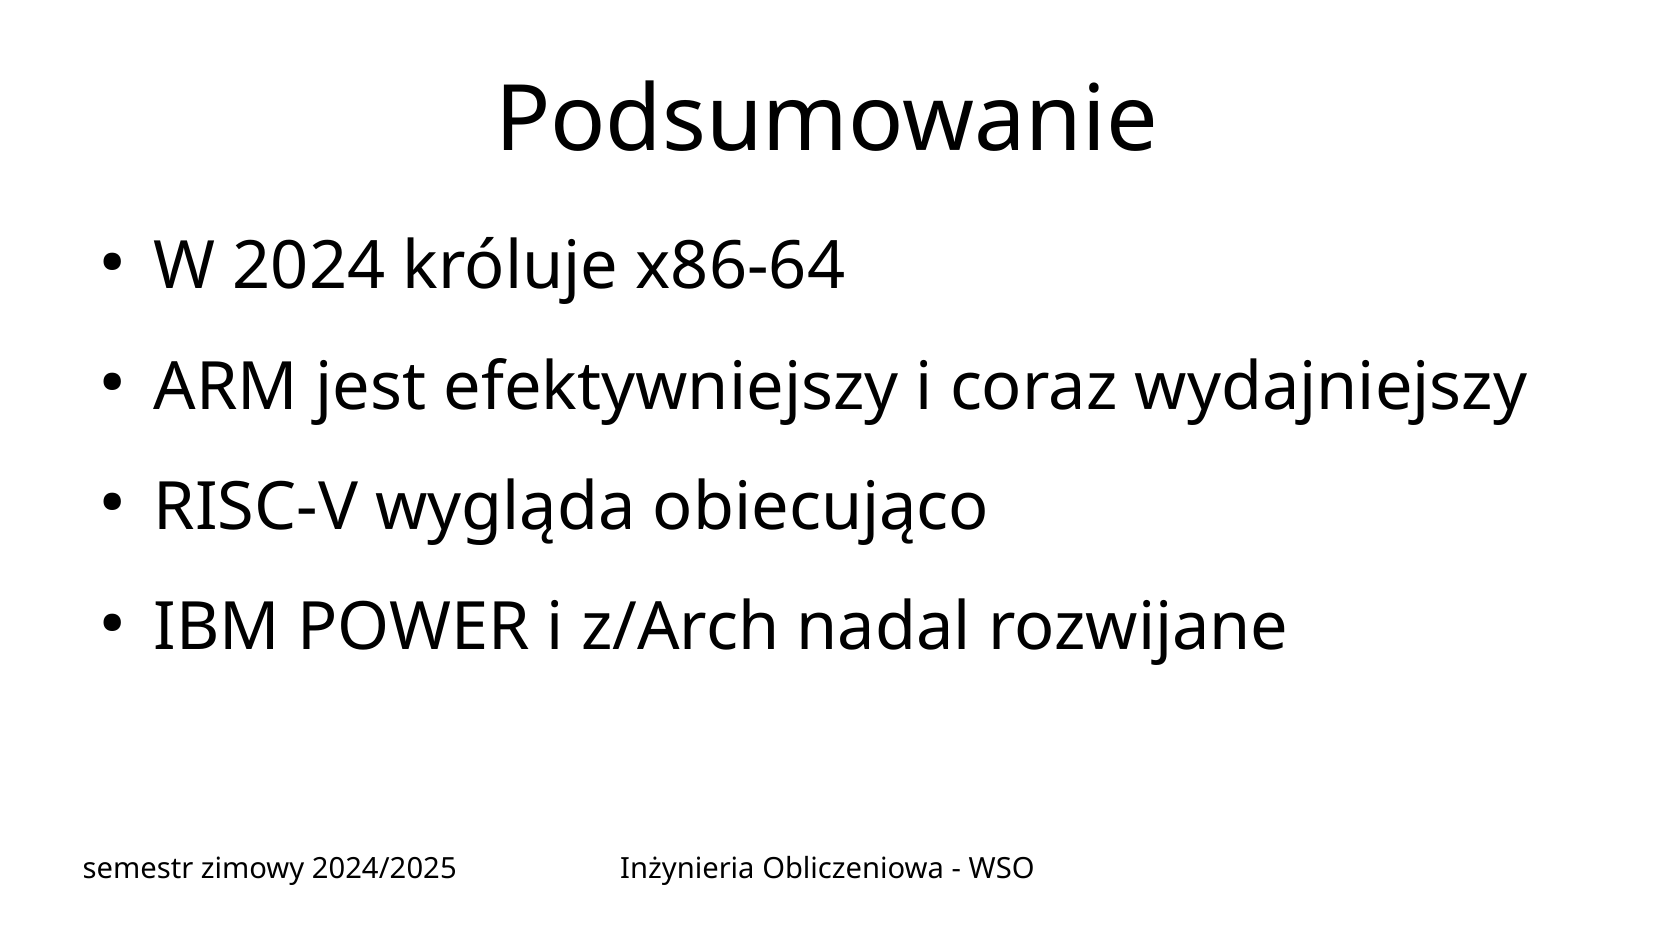

# Podsumowanie
W 2024 króluje x86-64
ARM jest efektywniejszy i coraz wydajniejszy
RISC-V wygląda obiecująco
IBM POWER i z/Arch nadal rozwijane
semestr zimowy 2024/2025
Inżynieria Obliczeniowa - WSO